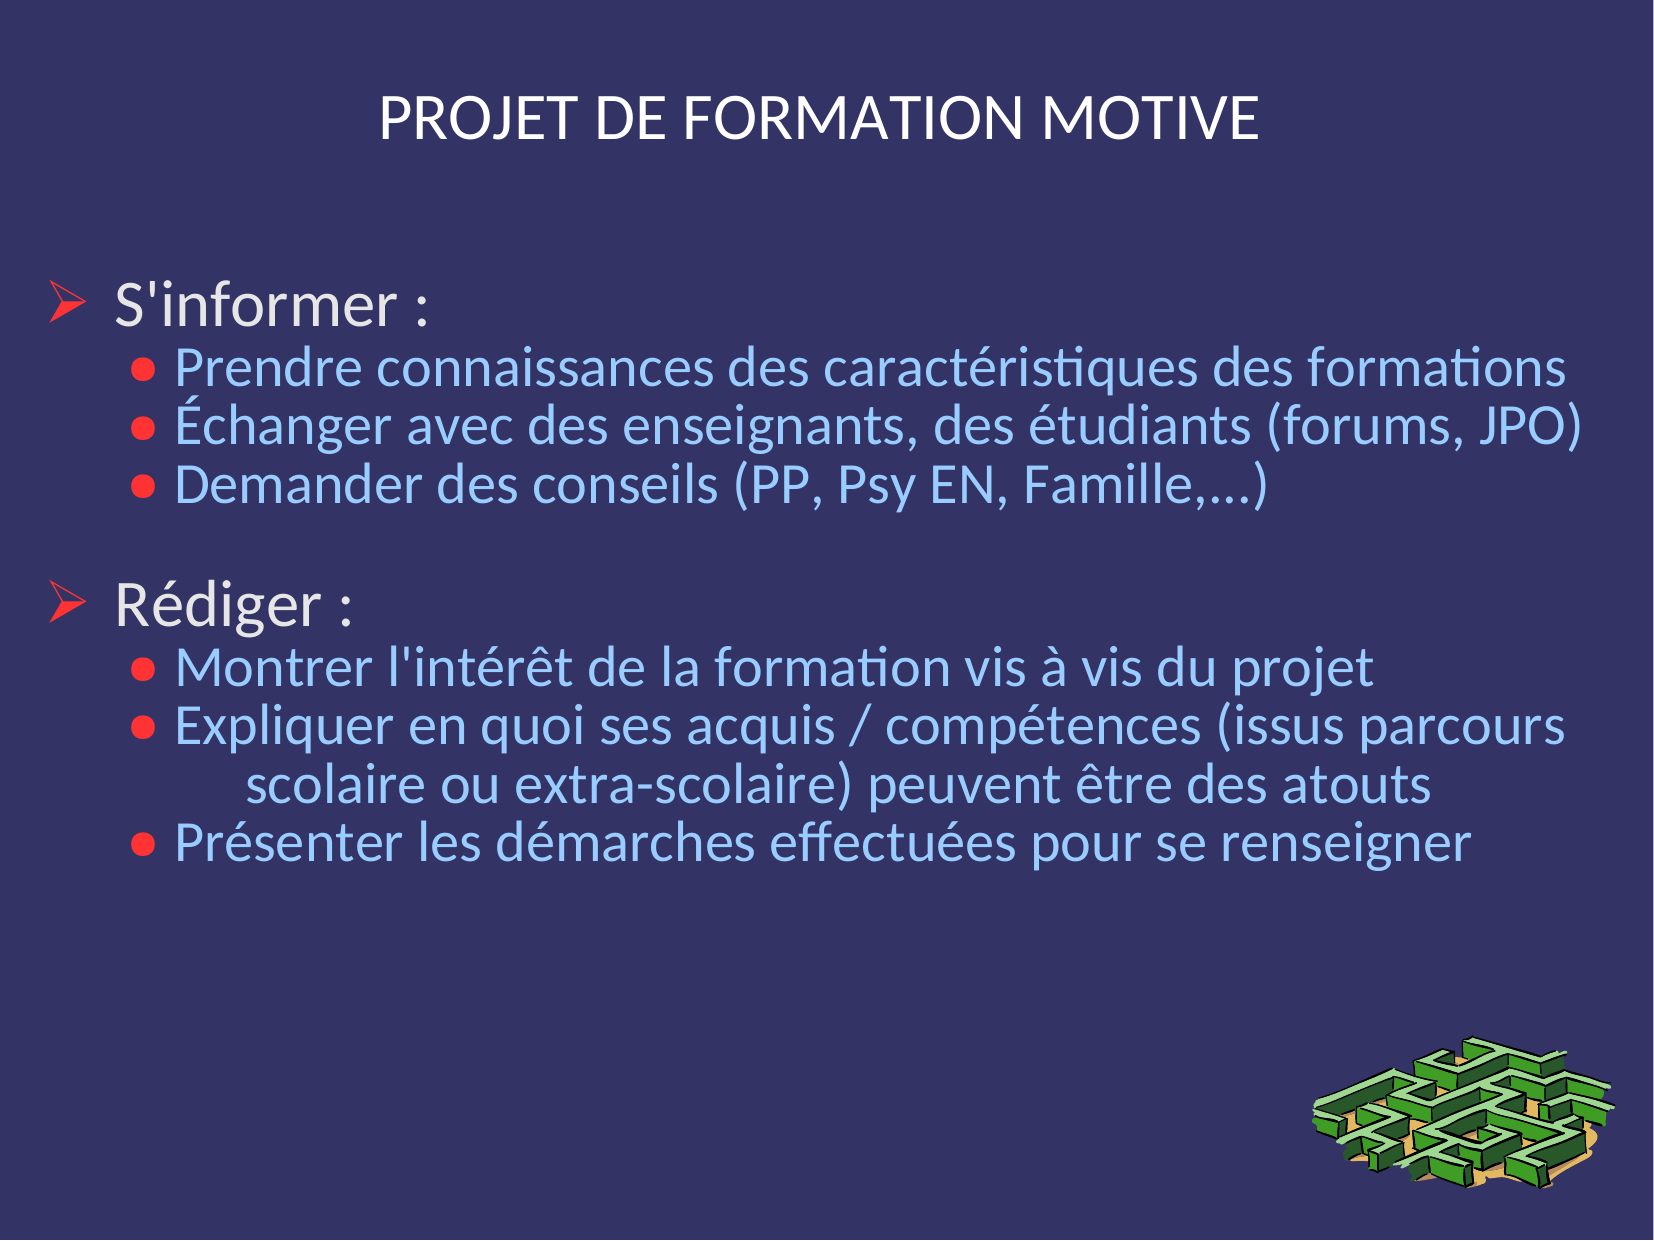

# PROJET DE FORMATION MOTIVE
S'informer :
Prendre connaissances des caractéristiques des formations
Échanger avec des enseignants, des étudiants (forums, JPO)
Demander des conseils (PP, Psy EN, Famille,...)
Rédiger :
Montrer l'intérêt de la formation vis à vis du projet
Expliquer en quoi ses acquis / compétences (issus parcours scolaire ou extra-scolaire) peuvent être des atouts
Présenter les démarches effectuées pour se renseigner